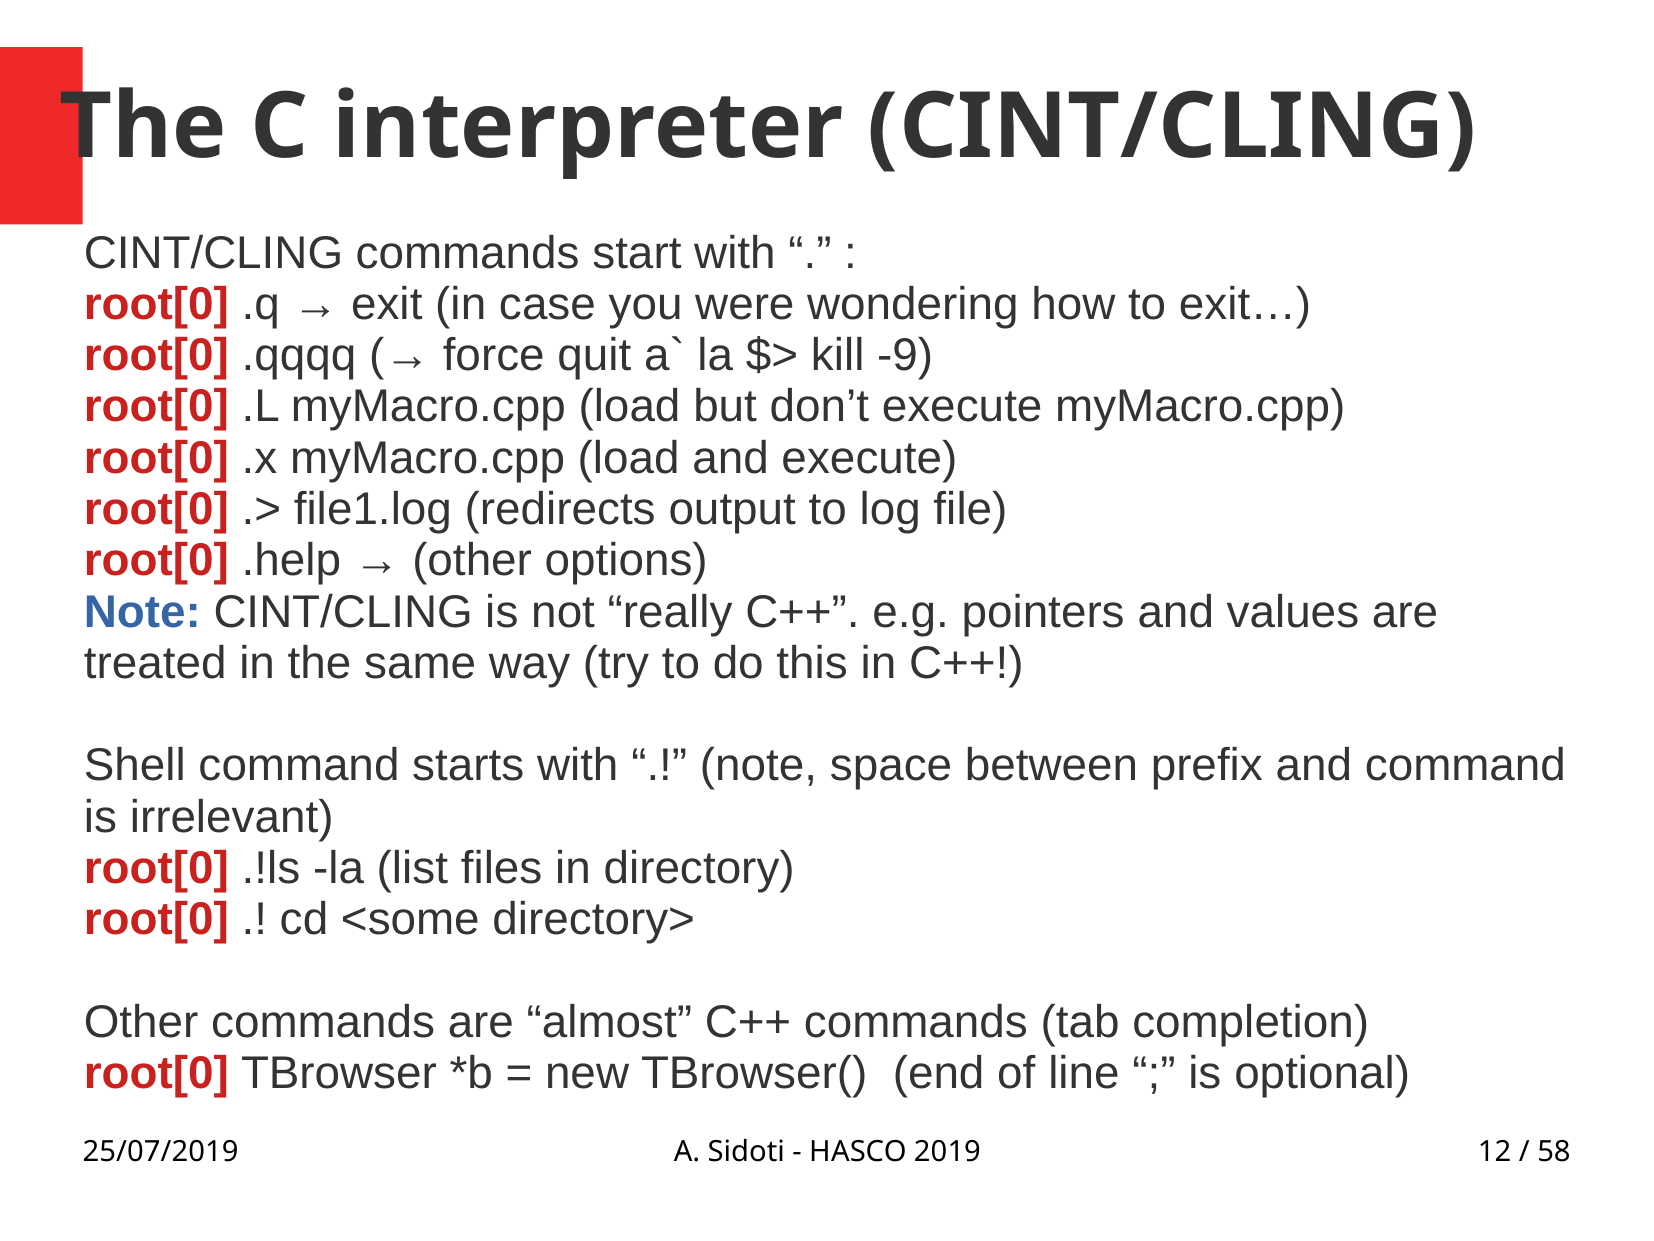

# The C interpreter (CINT/CLING)
CINT/CLING commands start with “.” :
root[0] .q → exit (in case you were wondering how to exit…)
root[0] .qqqq (→ force quit a` la $> kill -9)
root[0] .L myMacro.cpp (load but don’t execute myMacro.cpp)
root[0] .x myMacro.cpp (load and execute)
root[0] .> file1.log (redirects output to log file)
root[0] .help → (other options)
Note: CINT/CLING is not “really C++”. e.g. pointers and values are treated in the same way (try to do this in C++!)
Shell command starts with “.!” (note, space between prefix and command is irrelevant)
root[0] .!ls -la (list files in directory)
root[0] .! cd <some directory>
Other commands are “almost” C++ commands (tab completion)
root[0] TBrowser *b = new TBrowser() (end of line “;” is optional)
25/07/2019
A. Sidoti - HASCO 2019
12